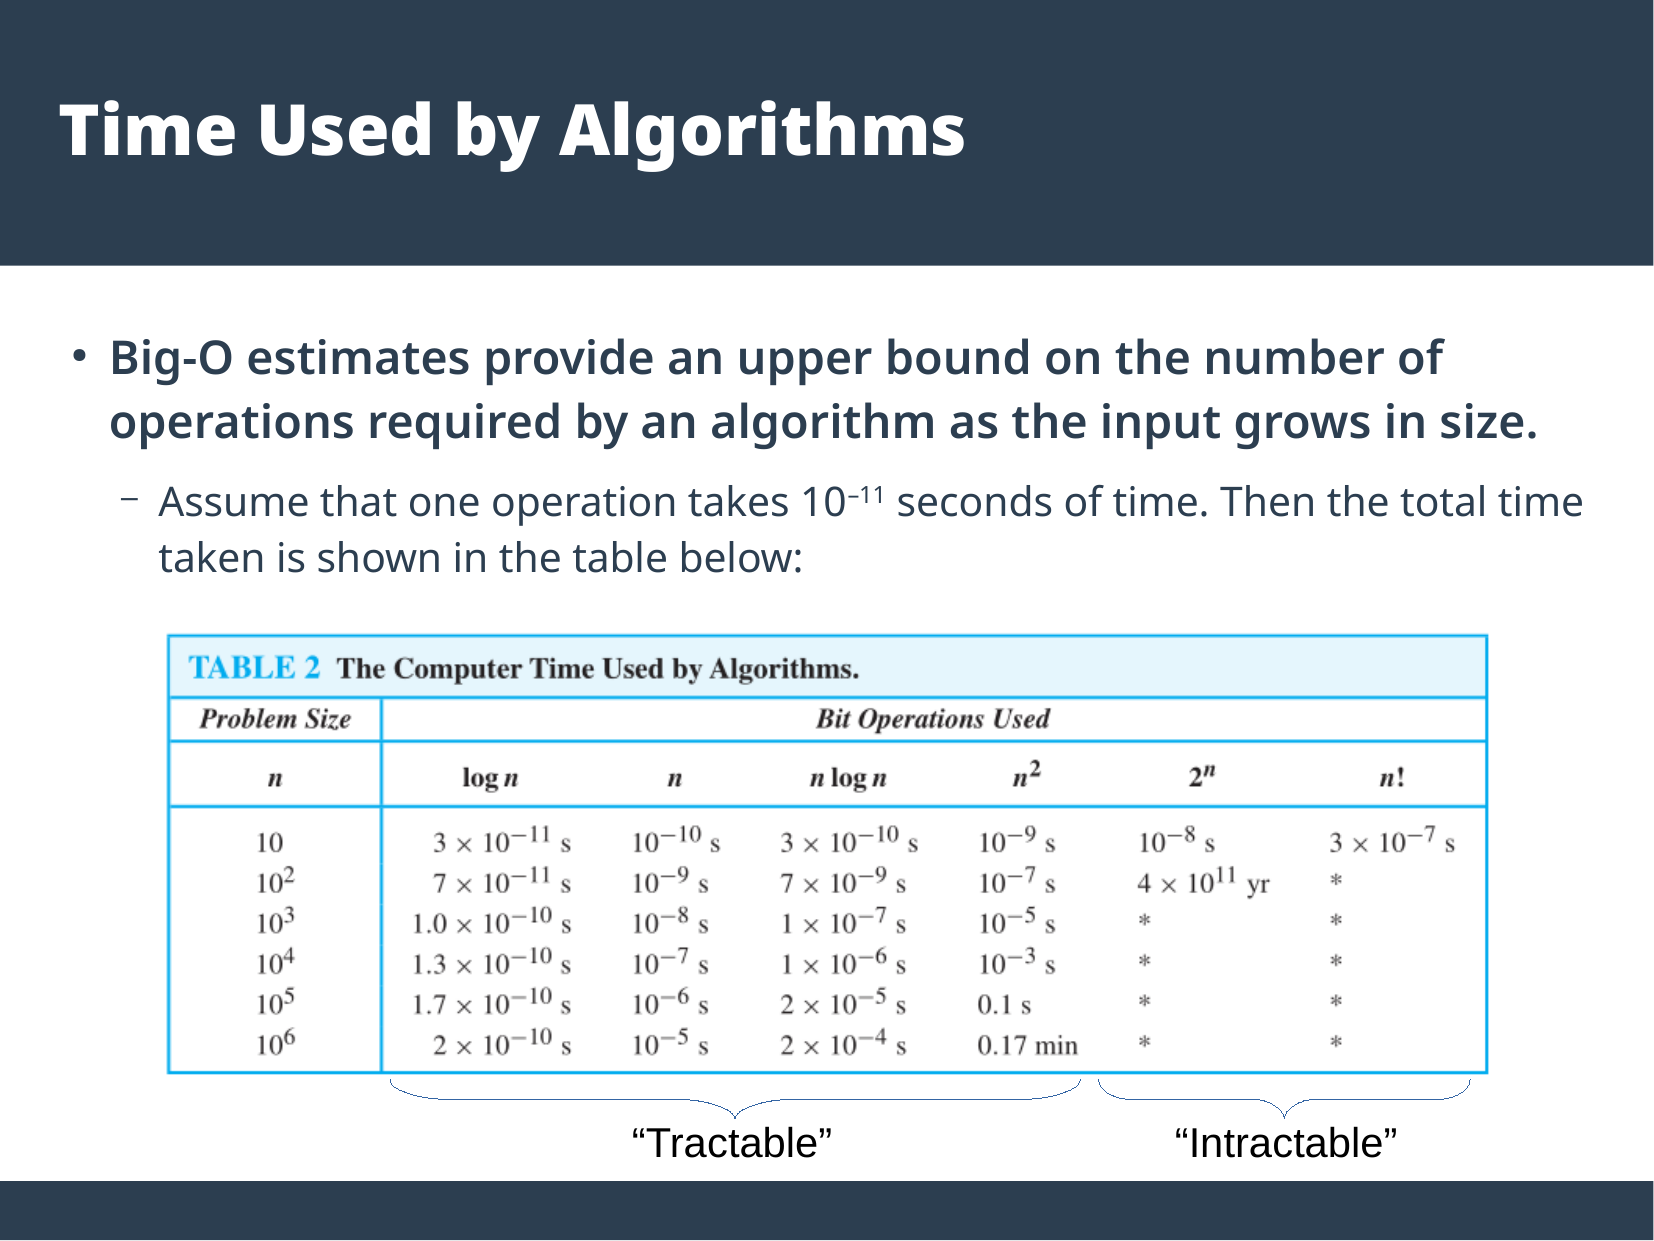

# Time Used by Algorithms
Big-O estimates provide an upper bound on the number of operations required by an algorithm as the input grows in size.
Assume that one operation takes 10–11 seconds of time. Then the total time taken is shown in the table below:
“Tractable”
“Intractable”